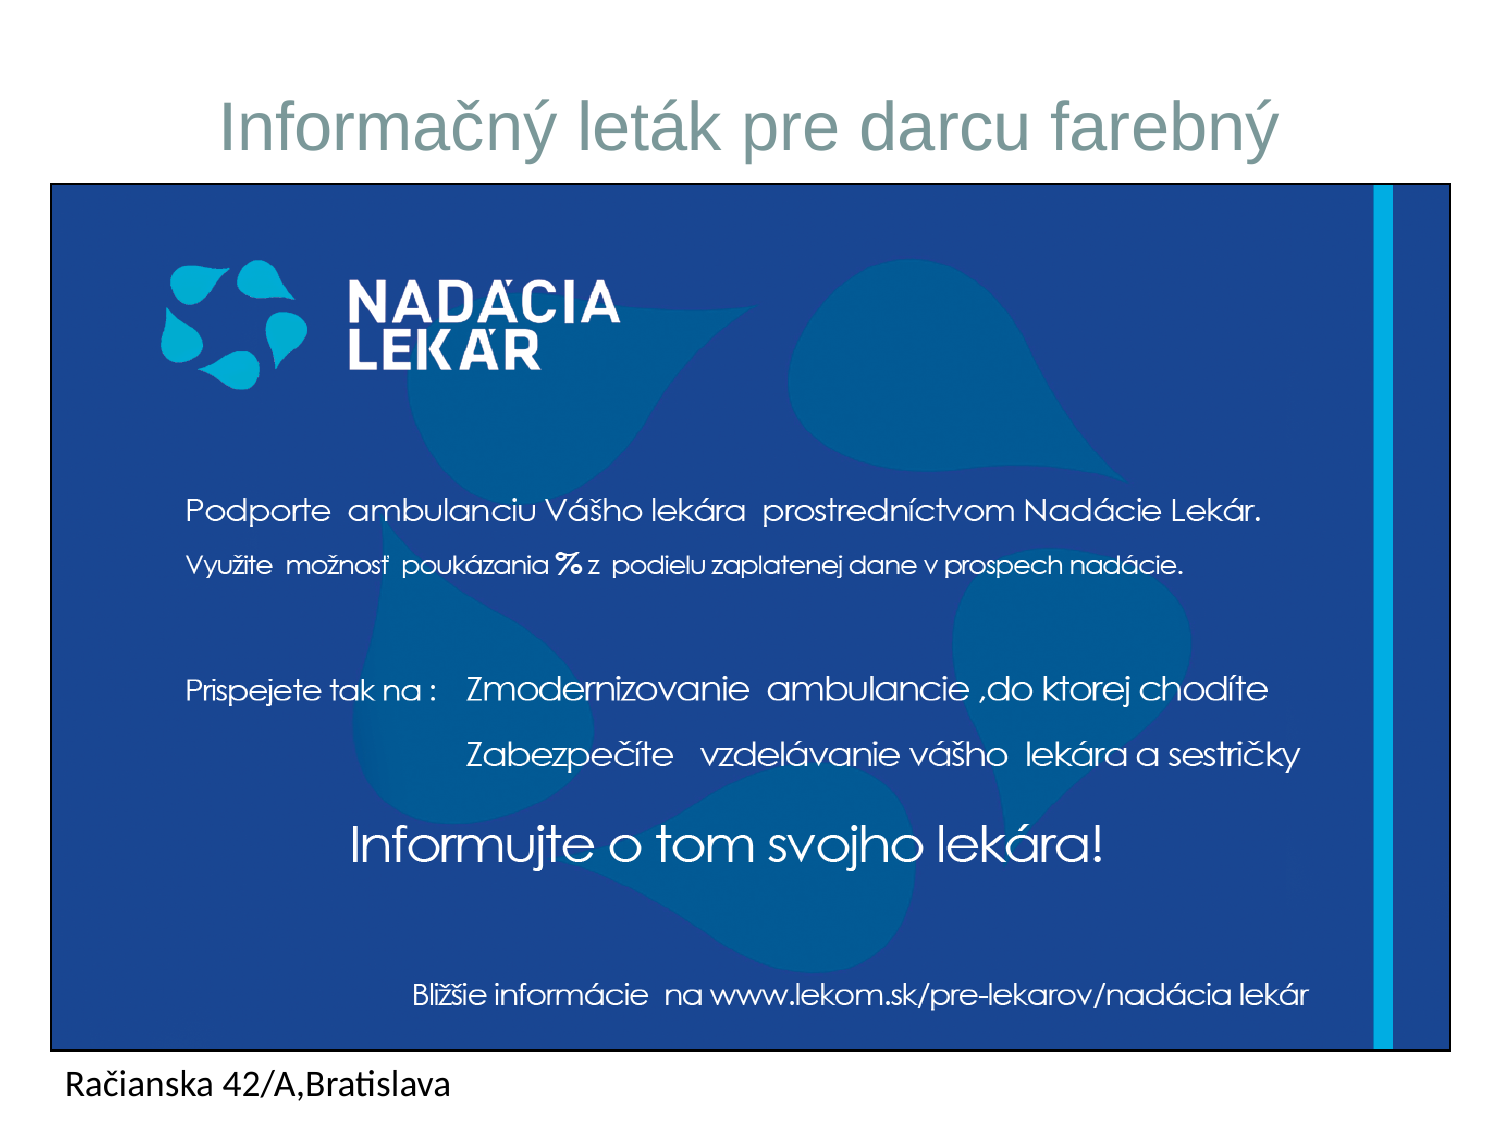

# Informačný leták pre darcu farebný
Račianska 42/A,Bratislava